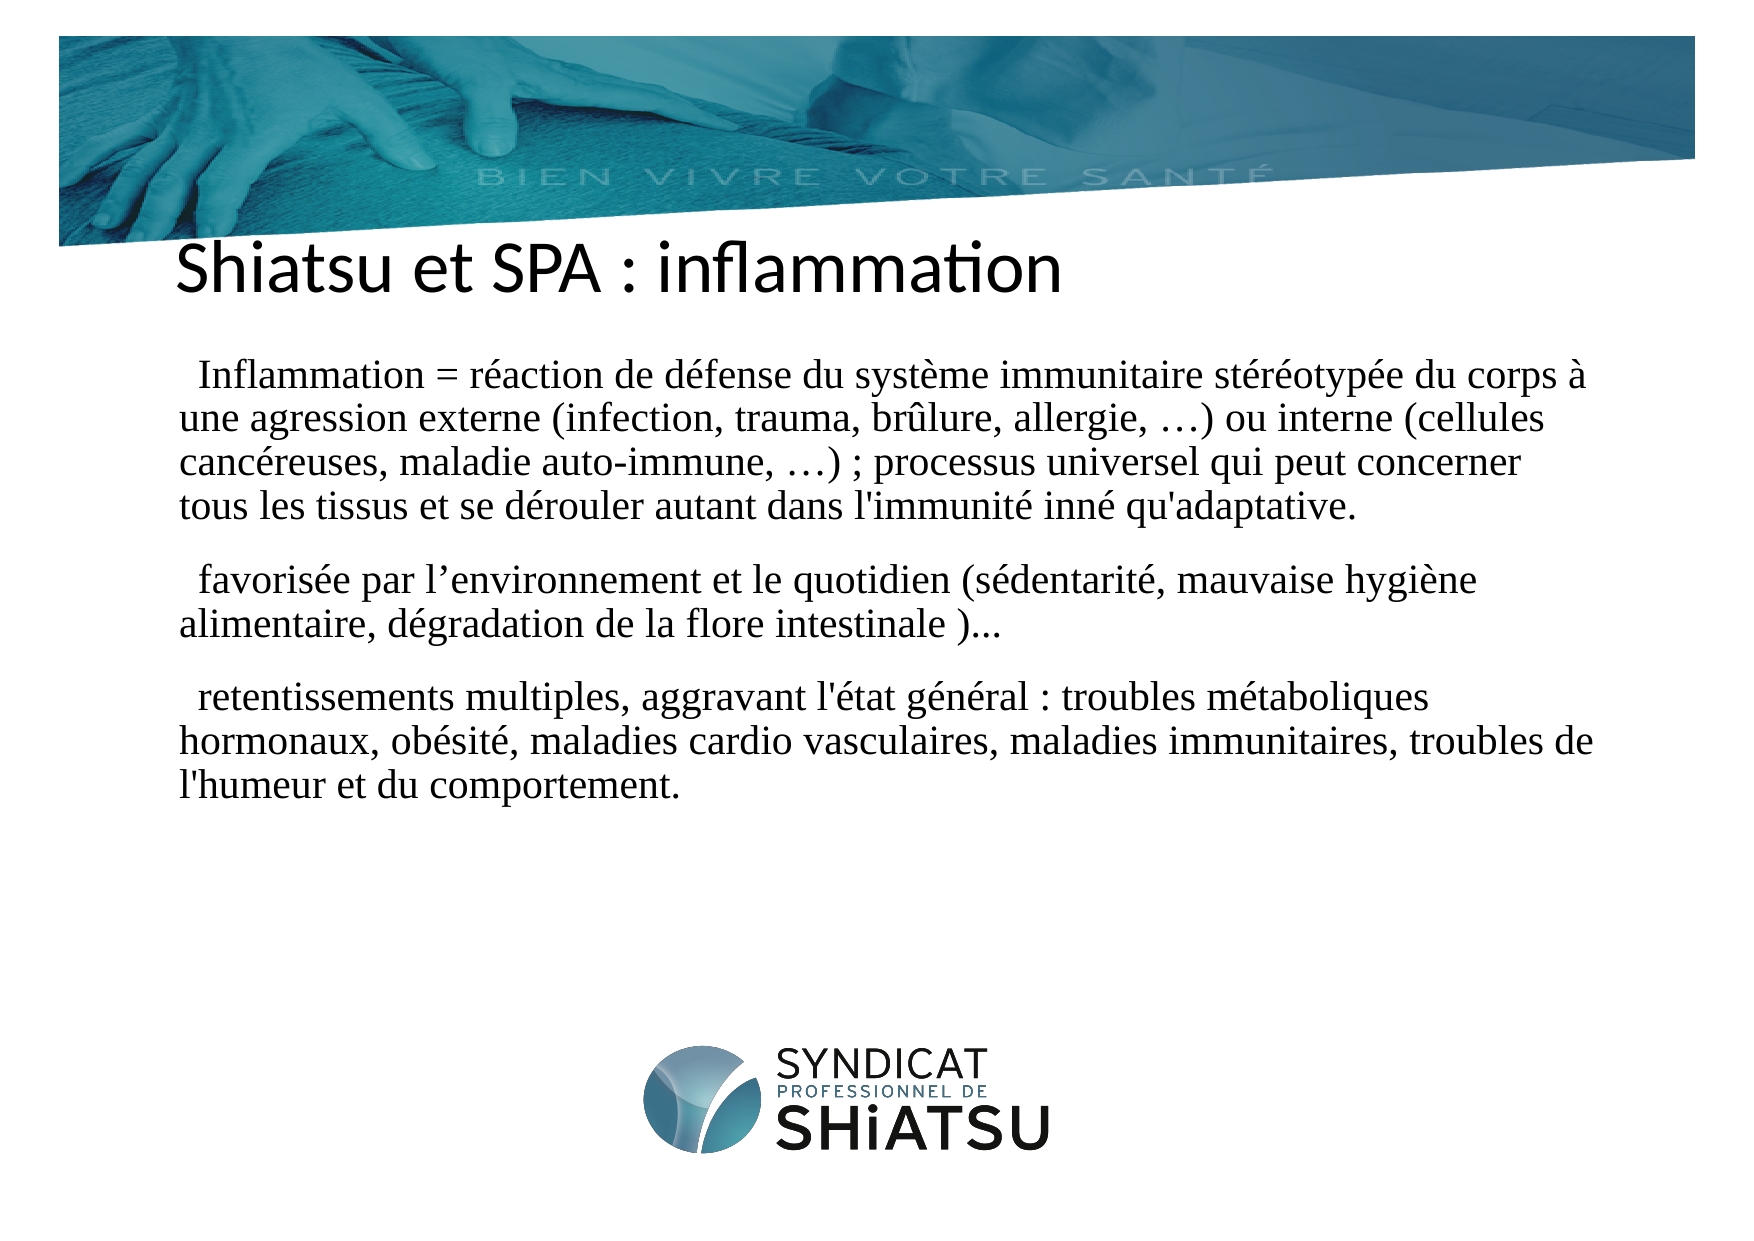

# Shiatsu et SPA : inflammation
Inflammation = réaction de défense du système immunitaire stéréotypée du corps à une agression externe (infection, trauma, brûlure, allergie, …) ou interne (cellules cancéreuses, maladie auto-immune, …) ; processus universel qui peut concerner tous les tissus et se dérouler autant dans l'immunité inné qu'adaptative.
favorisée par l’environnement et le quotidien (sédentarité, mauvaise hygiène alimentaire, dégradation de la flore intestinale )...
retentissements multiples, aggravant l'état général : troubles métaboliques hormonaux, obésité, maladies cardio vasculaires, maladies immunitaires, troubles de l'humeur et du comportement.